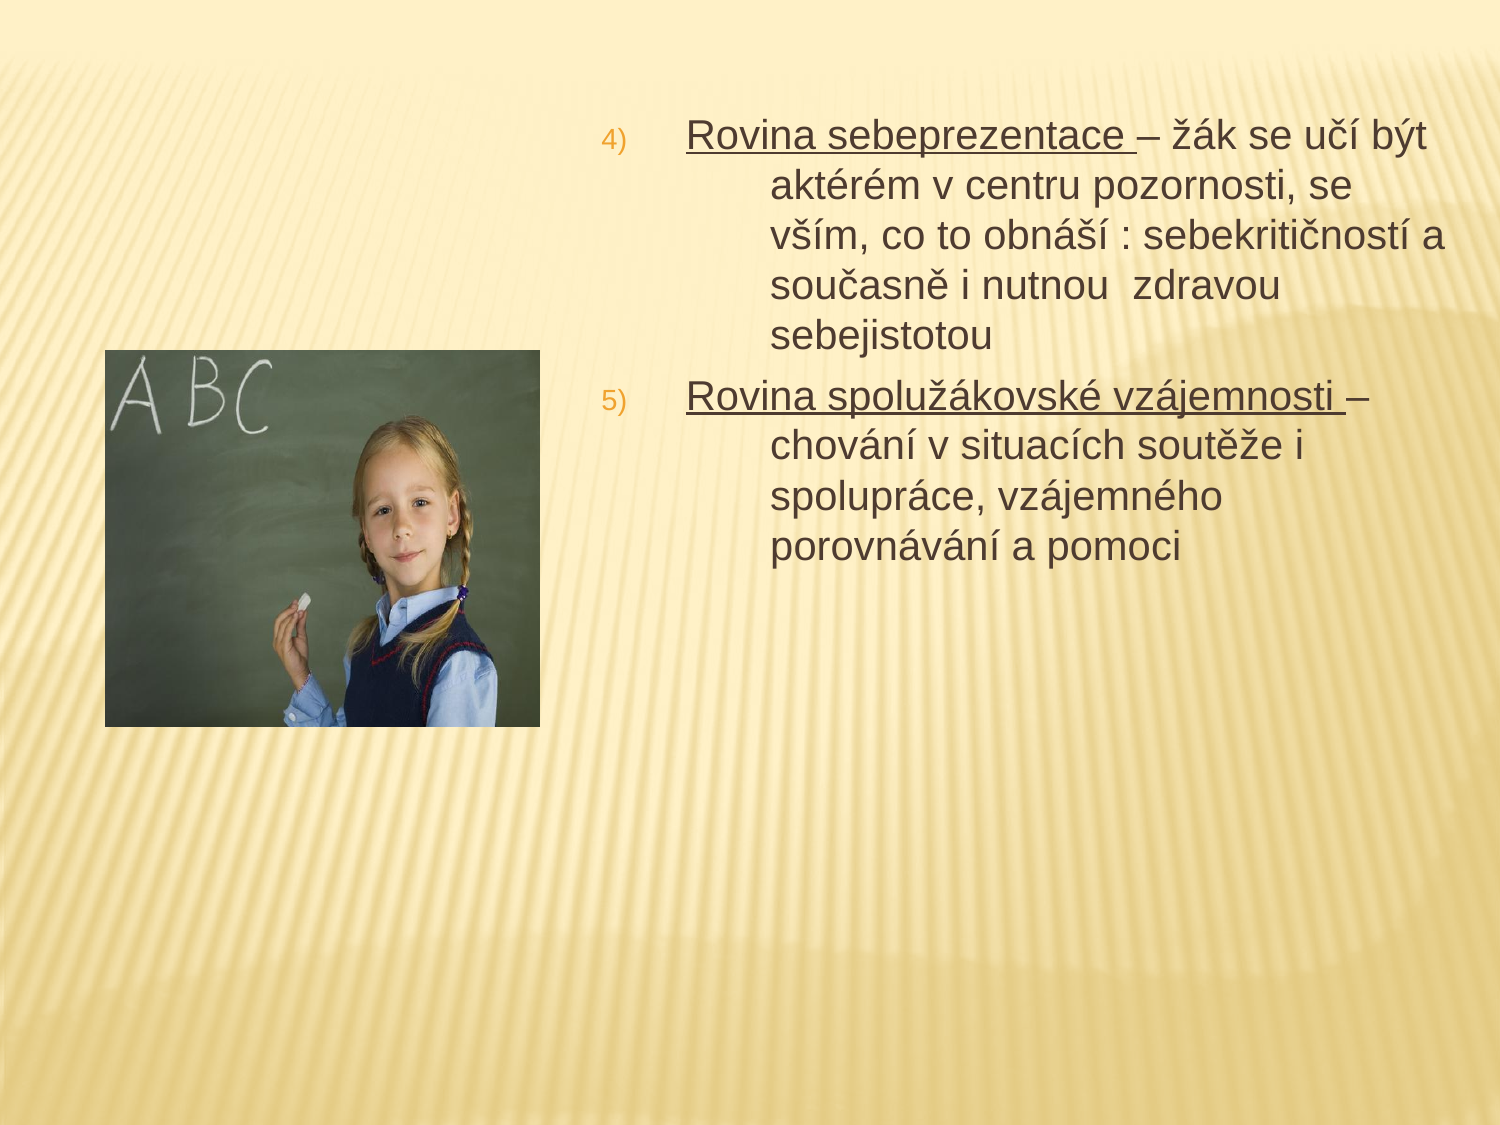

Rovina sebeprezentace – žák se učí být aktérém v centru pozornosti, se vším, co to obnáší : sebekritičností a současně i nutnou zdravou sebejistotou
Rovina spolužákovské vzájemnosti – chování v situacích soutěže i spolupráce, vzájemného porovnávání a pomoci
#